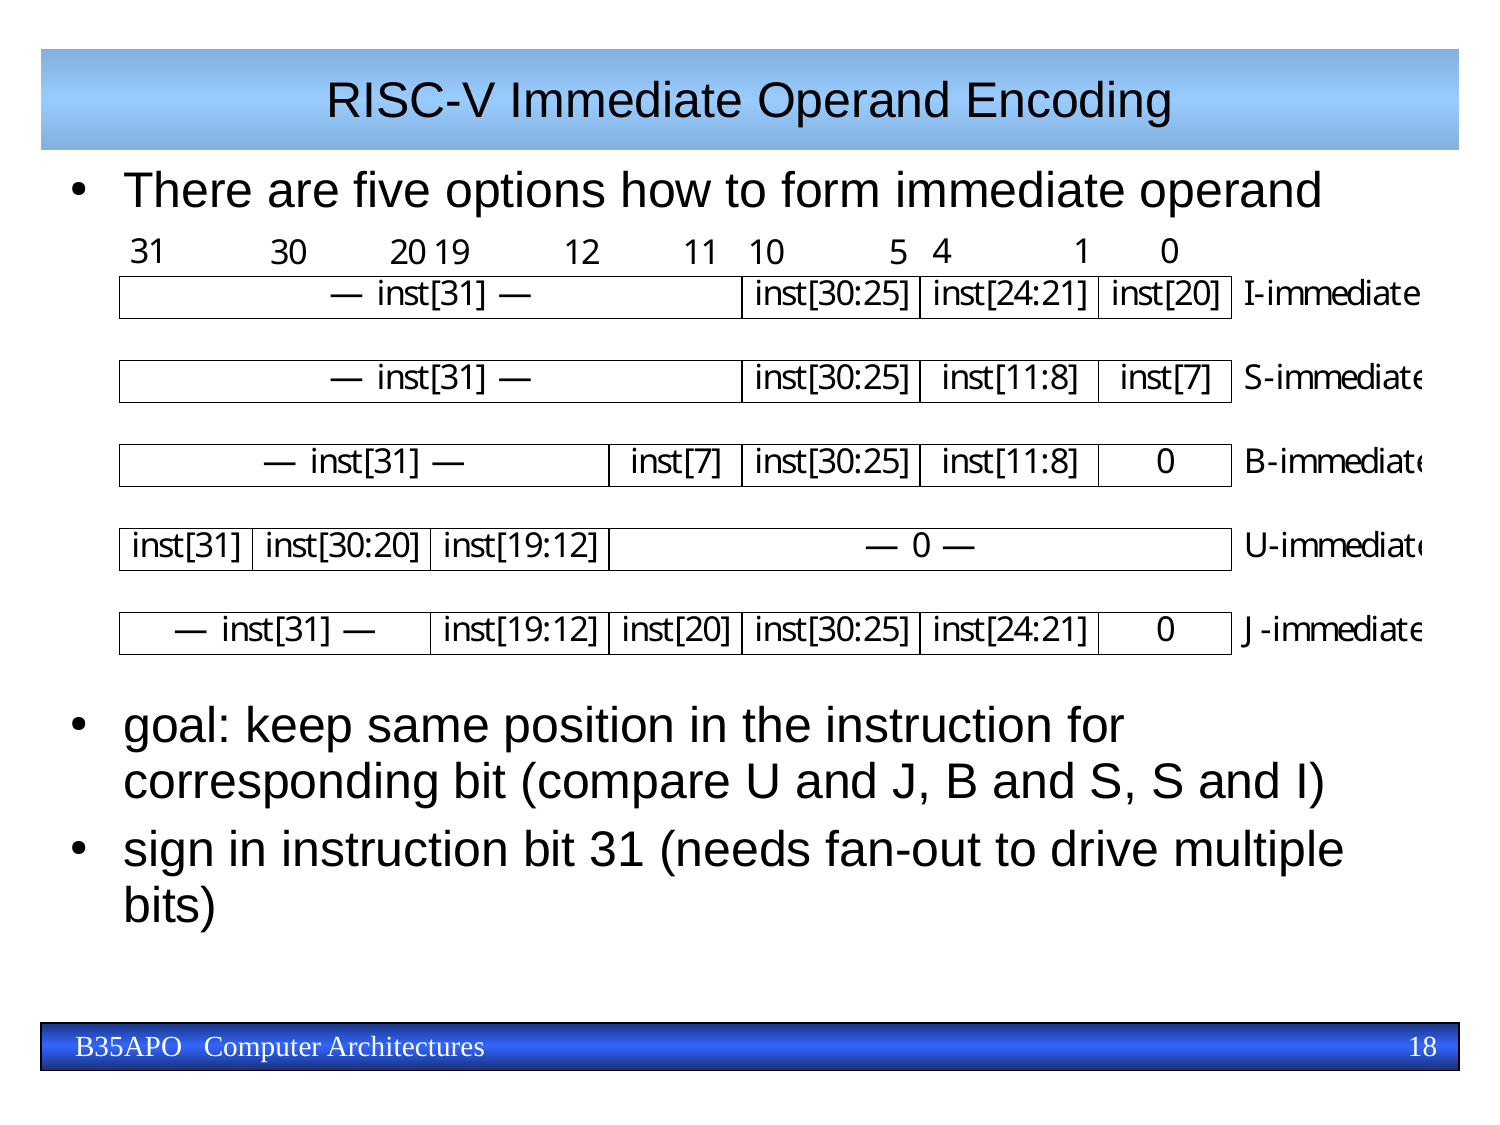

# RISC-V Immediate Operand Encoding
There are five options how to form immediate operand
goal: keep same position in the instruction for corresponding bit (compare U and J, B and S, S and I)
sign in instruction bit 31 (needs fan-out to drive multiple bits)
B35APO Computer Architectures
18